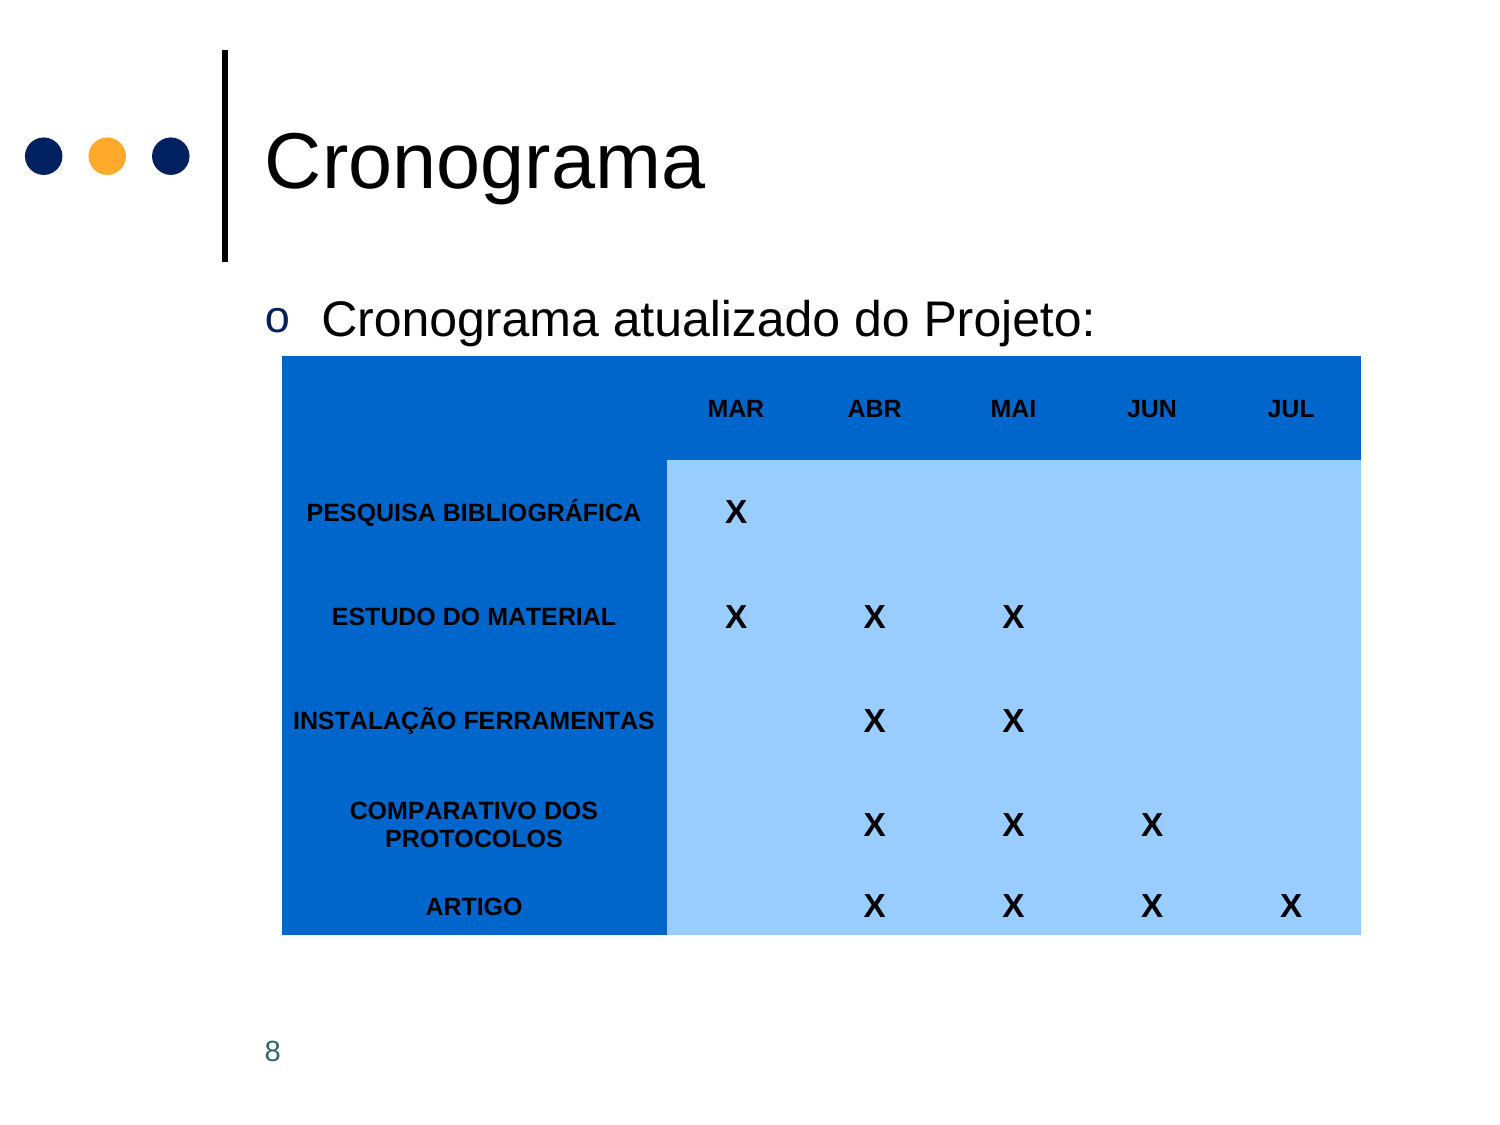

# Cronograma
Cronograma atualizado do Projeto:
| | MAR | ABR | MAI | JUN | JUL |
| --- | --- | --- | --- | --- | --- |
| PESQUISA BIBLIOGRÁFICA | X | | | | |
| ESTUDO DO MATERIAL | X | X | X | | |
| INSTALAÇÃO FERRAMENTAS | | X | X | | |
| COMPARATIVO DOS PROTOCOLOS | | X | X | X | |
| ARTIGO | | X | X | X | X |